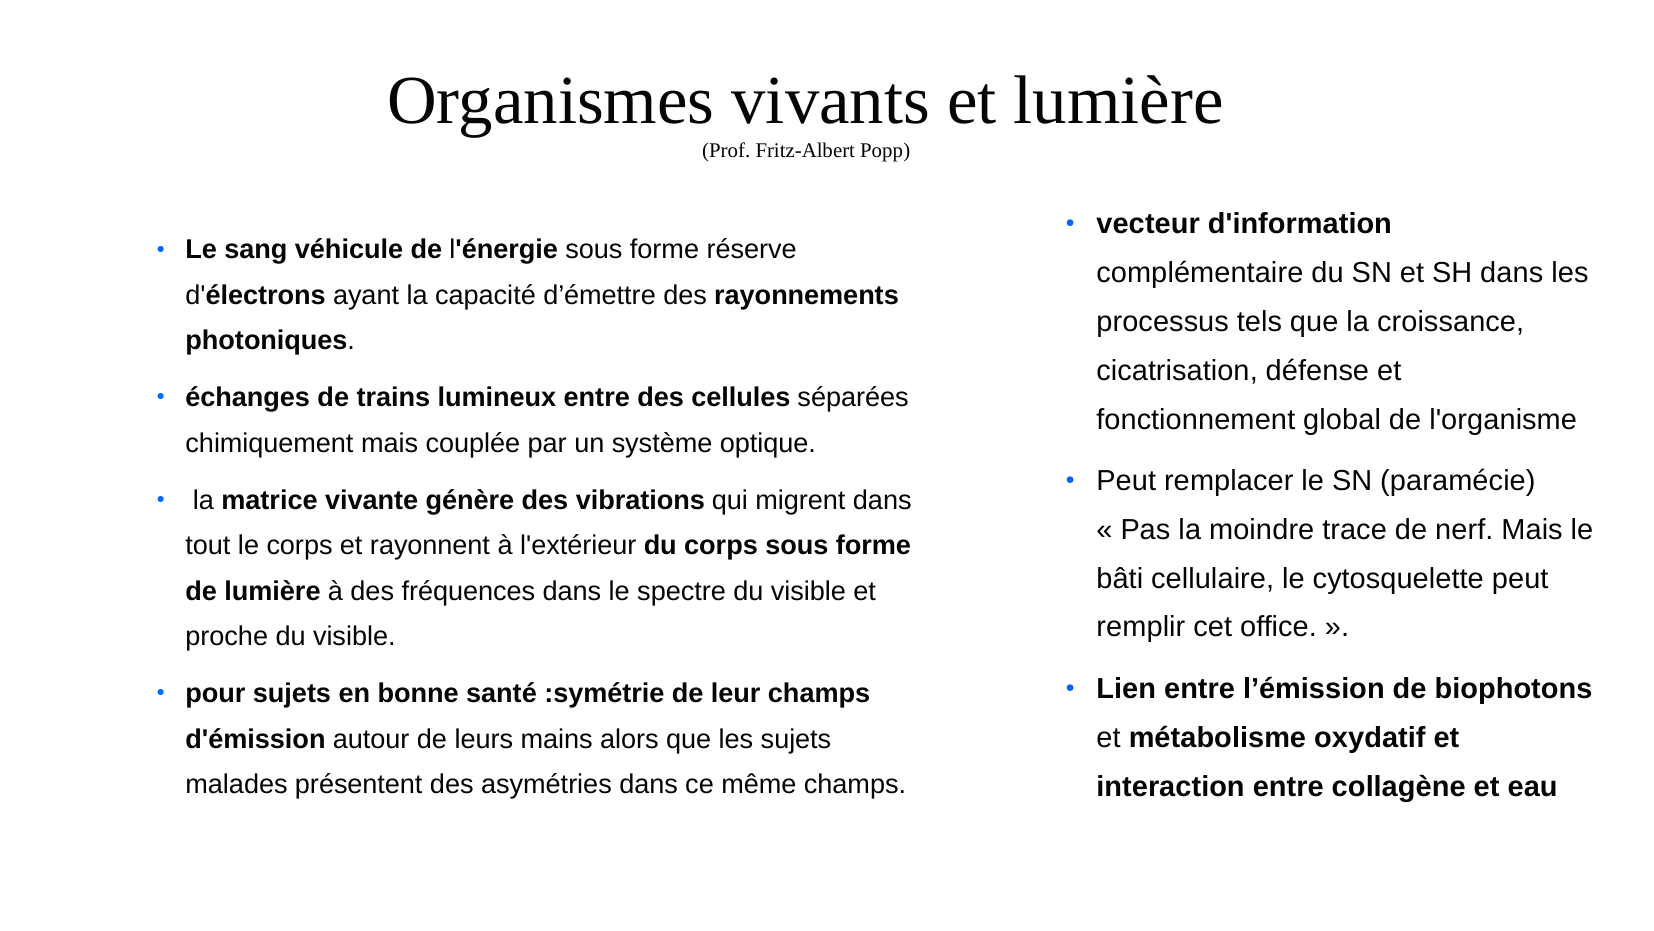

# Organismes vivants et lumière (Prof. Fritz-Albert Popp)
vecteur d'information complémentaire du SN et SH dans les processus tels que la croissance, cicatrisation, défense et fonctionnement global de l'organisme
Peut remplacer le SN (paramécie) « Pas la moindre trace de nerf. Mais le bâti cellulaire, le cytosquelette peut remplir cet office. ».
Lien entre l’émission de biophotons et métabolisme oxydatif et interaction entre collagène et eau
Le sang véhicule de l'énergie sous forme réserve d'électrons ayant la capacité d’émettre des rayonnements photoniques.
échanges de trains lumineux entre des cellules séparées chimiquement mais couplée par un système optique.
 la matrice vivante génère des vibrations qui migrent dans tout le corps et rayonnent à l'extérieur du corps sous forme de lumière à des fréquences dans le spectre du visible et proche du visible.
pour sujets en bonne santé :symétrie de leur champs d'émission autour de leurs mains alors que les sujets malades présentent des asymétries dans ce même champs.
Le tissu conjonctif, par Nicolas Truffart, Ecole Française d'Ashtanga Yoga
26